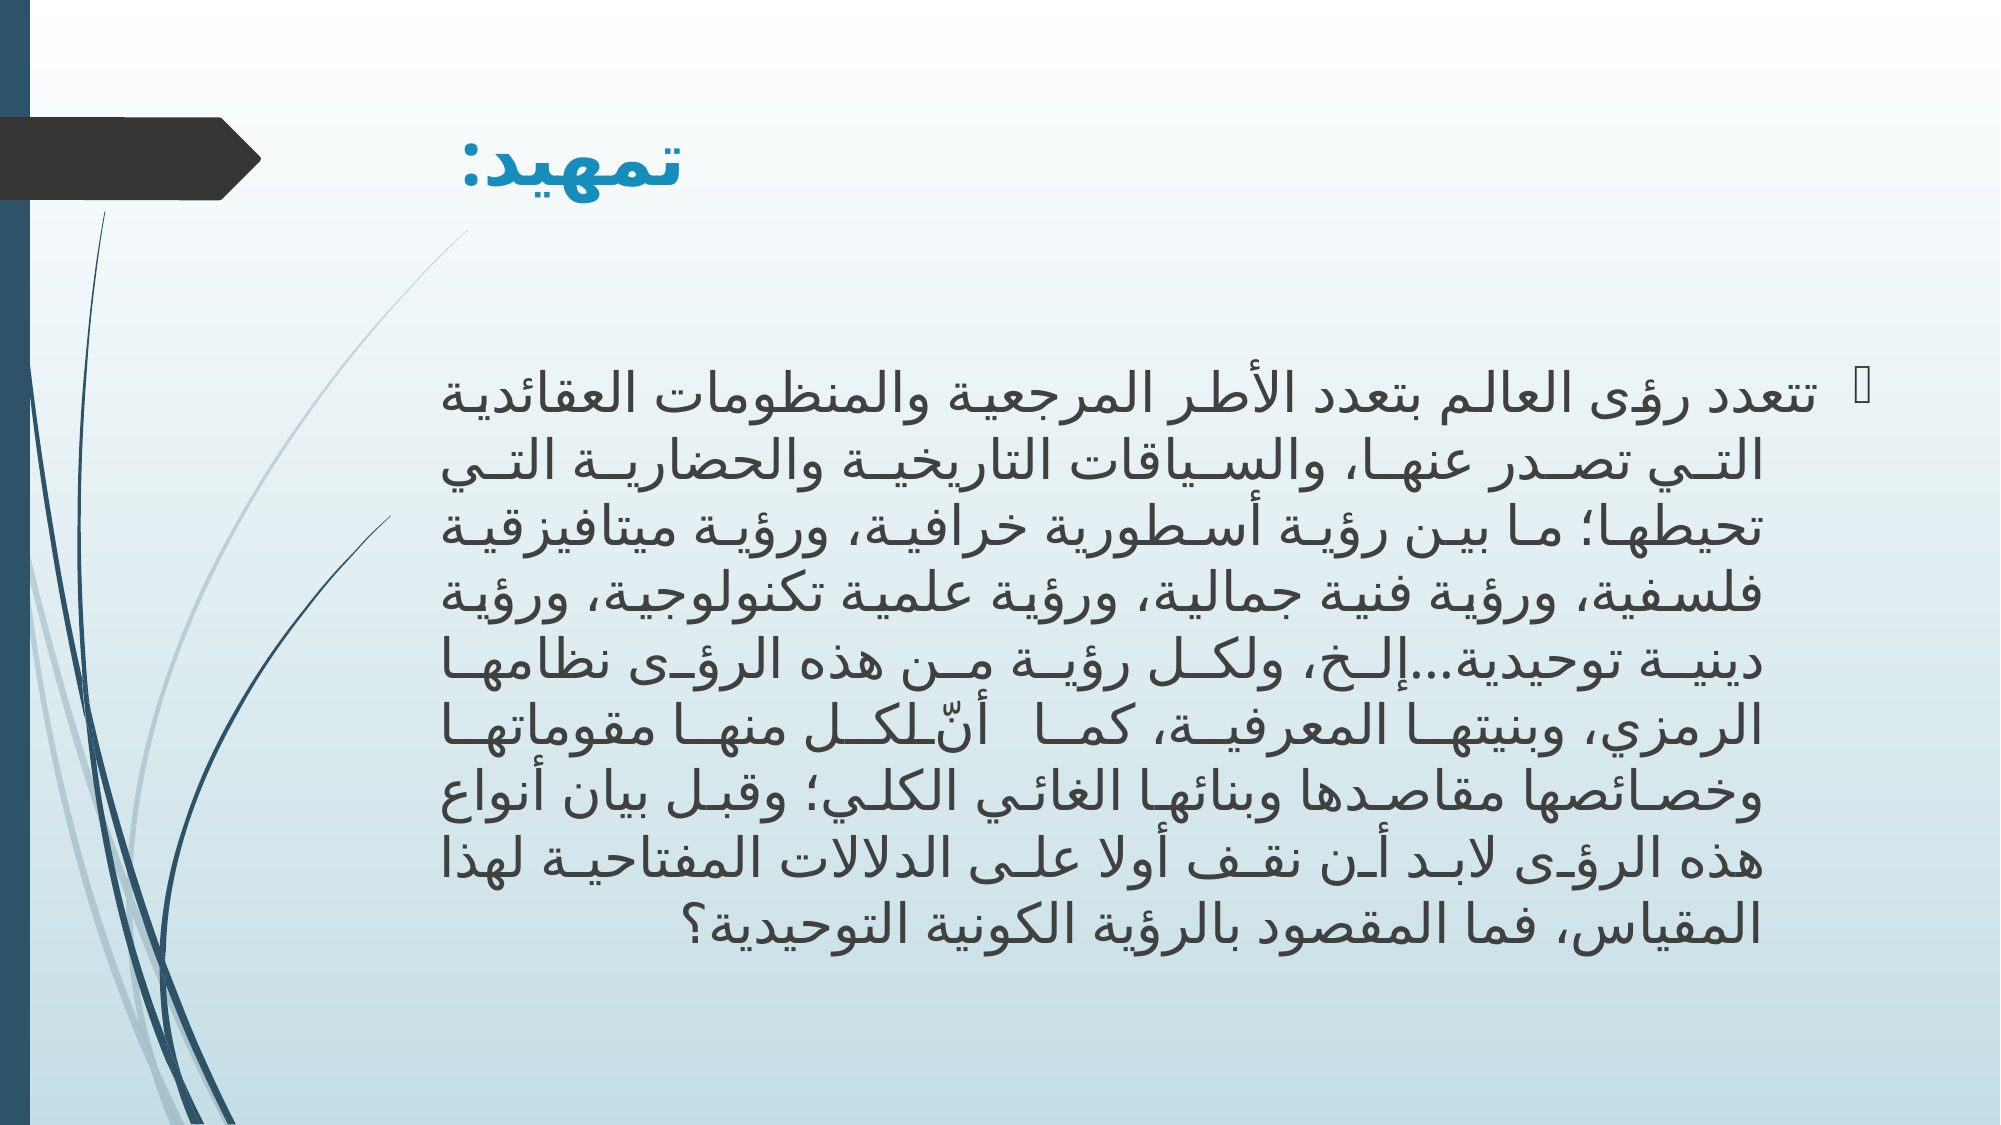

# تمهيد:
تتعدد رؤى العالم بتعدد الأطر المرجعية والمنظومات العقائدية التي تصدر عنها، والسياقات التاريخية والحضارية التي تحيطها؛ ما بين رؤية أسطورية خرافية، ورؤية ميتافيزقية فلسفية، ورؤية فنية جمالية، ورؤية علمية تكنولوجية، ورؤية دينية توحيدية...إلخ، ولكل رؤية من هذه الرؤى نظامها الرمزي، وبنيتها المعرفية، كما أنّ لكل منها مقوماتها وخصائصها مقاصدها وبنائها الغائي الكلي؛ وقبل بيان أنواع هذه الرؤى لابد أن نقف أولا على الدلالات المفتاحية لهذا المقياس، فما المقصود بالرؤية الكونية التوحيدية؟